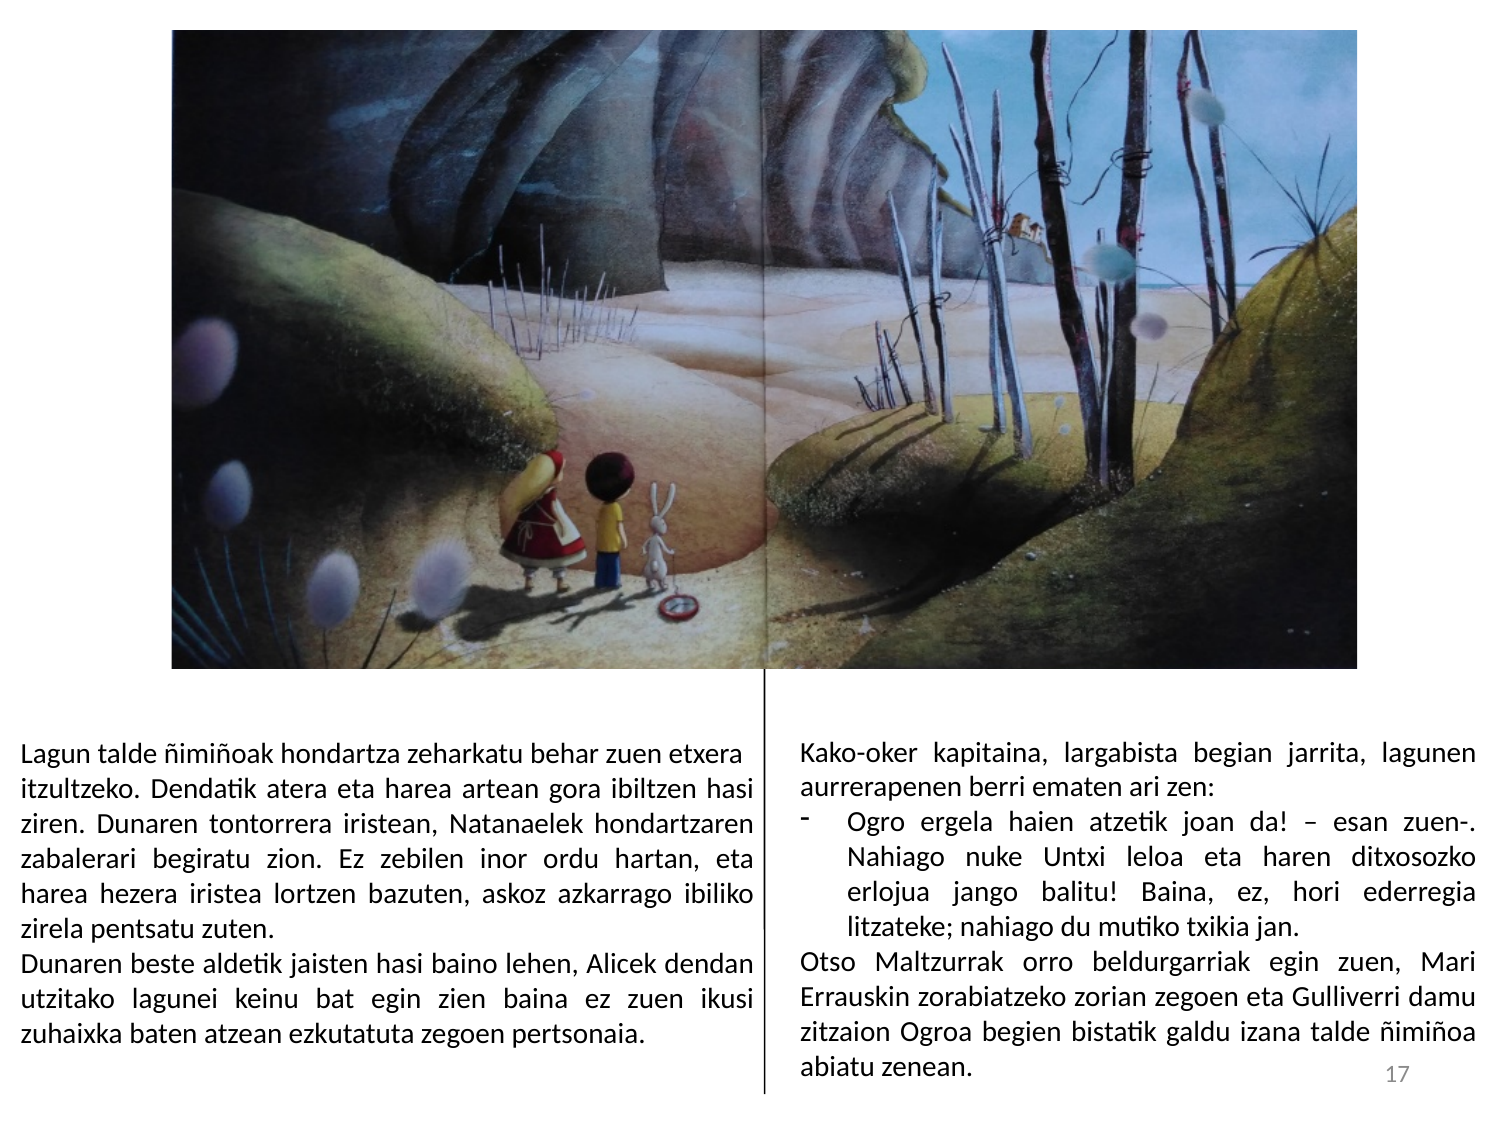

Kako-oker kapitaina, largabista begian jarrita, lagunen aurrerapenen berri ematen ari zen:
Ogro ergela haien atzetik joan da! – esan zuen-. Nahiago nuke Untxi leloa eta haren ditxosozko erlojua jango balitu! Baina, ez, hori ederregia litzateke; nahiago du mutiko txikia jan.
Otso Maltzurrak orro beldurgarriak egin zuen, Mari Errauskin zorabiatzeko zorian zegoen eta Gulliverri damu zitzaion Ogroa begien bistatik galdu izana talde ñimiñoa abiatu zenean.
Lagun talde ñimiñoak hondartza zeharkatu behar zuen etxera
itzultzeko. Dendatik atera eta harea artean gora ibiltzen hasi ziren. Dunaren tontorrera iristean, Natanaelek hondartzaren zabalerari begiratu zion. Ez zebilen inor ordu hartan, eta harea hezera iristea lortzen bazuten, askoz azkarrago ibiliko zirela pentsatu zuten.
Dunaren beste aldetik jaisten hasi baino lehen, Alicek dendan utzitako lagunei keinu bat egin zien baina ez zuen ikusi zuhaixka baten atzean ezkutatuta zegoen pertsonaia.